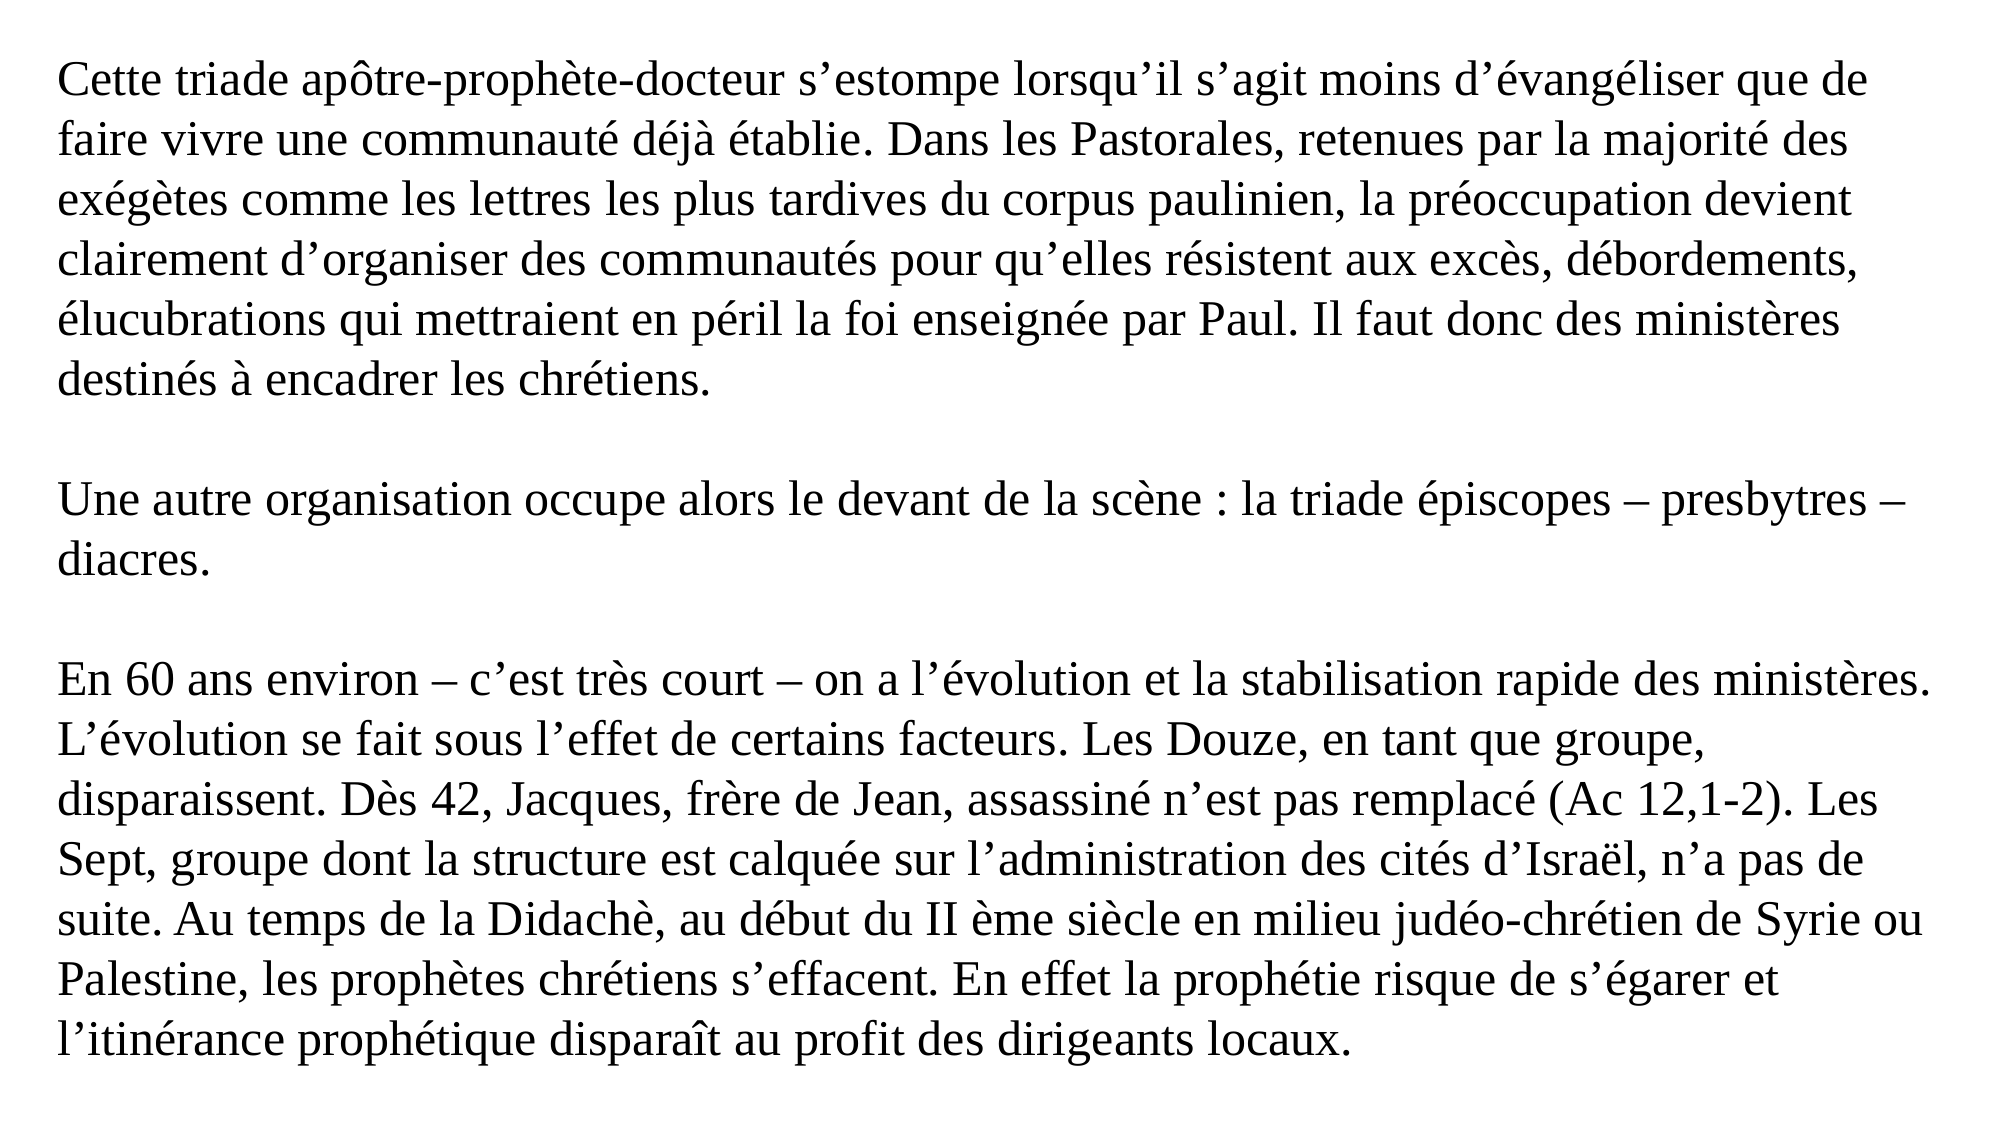

Cette triade apôtre-prophète-docteur s’estompe lorsqu’il s’agit moins d’évangéliser que de faire vivre une communauté déjà établie. Dans les Pastorales, retenues par la majorité des exégètes comme les lettres les plus tardives du corpus paulinien, la préoccupation devient clairement d’organiser des communautés pour qu’elles résistent aux excès, débordements, élucubrations qui mettraient en péril la foi enseignée par Paul. Il faut donc des ministères destinés à encadrer les chrétiens.
Une autre organisation occupe alors le devant de la scène : la triade épiscopes – presbytres – diacres.
En 60 ans environ – c’est très court – on a l’évolution et la stabilisation rapide des ministères. L’évolution se fait sous l’effet de certains facteurs. Les Douze, en tant que groupe, disparaissent. Dès 42, Jacques, frère de Jean, assassiné n’est pas remplacé (Ac 12,1-2). Les Sept, groupe dont la structure est calquée sur l’administration des cités d’Israël, n’a pas de suite. Au temps de la Didachè, au début du II ème siècle en milieu judéo-chrétien de Syrie ou Palestine, les prophètes chrétiens s’effacent. En effet la prophétie risque de s’égarer et l’itinérance prophétique disparaît au profit des dirigeants locaux.